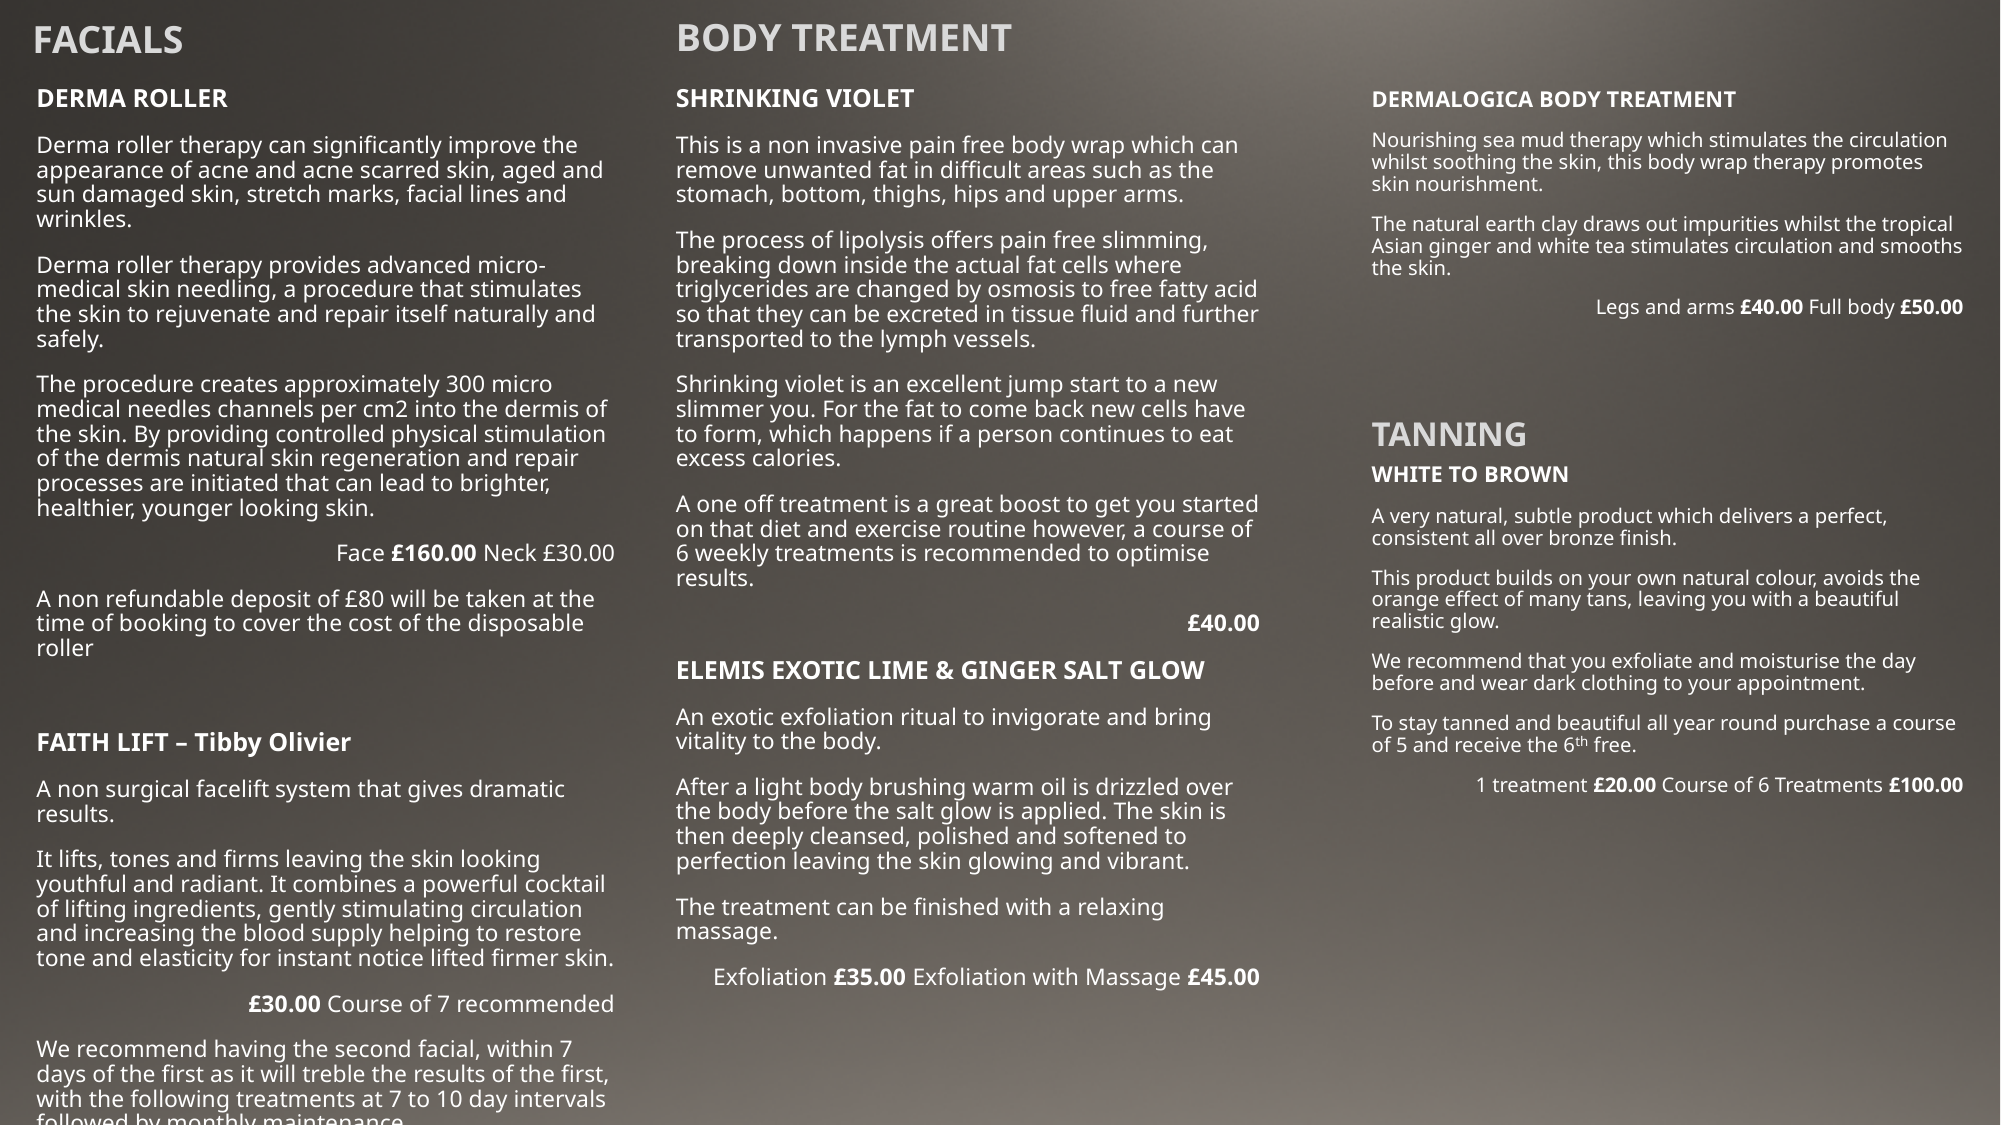

BODY TREATMENT
# FACIALS
DERMA ROLLER
Derma roller therapy can significantly improve the appearance of acne and acne scarred skin, aged and sun damaged skin, stretch marks, facial lines and wrinkles.
Derma roller therapy provides advanced micro-medical skin needling, a procedure that stimulates the skin to rejuvenate and repair itself naturally and safely.
The procedure creates approximately 300 micro medical needles channels per cm2 into the dermis of the skin. By providing controlled physical stimulation of the dermis natural skin regeneration and repair processes are initiated that can lead to brighter, healthier, younger looking skin.
Face £160.00 Neck £30.00
A non refundable deposit of £80 will be taken at the time of booking to cover the cost of the disposable roller
FAITH LIFT – Tibby Olivier
A non surgical facelift system that gives dramatic results.
It lifts, tones and firms leaving the skin looking youthful and radiant. It combines a powerful cocktail of lifting ingredients, gently stimulating circulation and increasing the blood supply helping to restore tone and elasticity for instant notice lifted firmer skin.
£30.00 Course of 7 recommended
We recommend having the second facial, within 7 days of the first as it will treble the results of the first, with the following treatments at 7 to 10 day intervals followed by monthly maintenance.
SHRINKING VIOLET
This is a non invasive pain free body wrap which can remove unwanted fat in difficult areas such as the stomach, bottom, thighs, hips and upper arms.
The process of lipolysis offers pain free slimming, breaking down inside the actual fat cells where triglycerides are changed by osmosis to free fatty acid so that they can be excreted in tissue fluid and further transported to the lymph vessels.
Shrinking violet is an excellent jump start to a new slimmer you. For the fat to come back new cells have to form, which happens if a person continues to eat excess calories.
A one off treatment is a great boost to get you started on that diet and exercise routine however, a course of 6 weekly treatments is recommended to optimise results.
£40.00
ELEMIS EXOTIC LIME & GINGER SALT GLOW
An exotic exfoliation ritual to invigorate and bring vitality to the body.
After a light body brushing warm oil is drizzled over the body before the salt glow is applied. The skin is then deeply cleansed, polished and softened to perfection leaving the skin glowing and vibrant.
The treatment can be finished with a relaxing massage.
Exfoliation £35.00 Exfoliation with Massage £45.00
DERMALOGICA BODY TREATMENT
Nourishing sea mud therapy which stimulates the circulation whilst soothing the skin, this body wrap therapy promotes skin nourishment.
The natural earth clay draws out impurities whilst the tropical Asian ginger and white tea stimulates circulation and smooths the skin.
Legs and arms £40.00 Full body £50.00
WHITE TO BROWN
A very natural, subtle product which delivers a perfect, consistent all over bronze finish.
This product builds on your own natural colour, avoids the orange effect of many tans, leaving you with a beautiful realistic glow.
We recommend that you exfoliate and moisturise the day before and wear dark clothing to your appointment.
To stay tanned and beautiful all year round purchase a course of 5 and receive the 6th free.
1 treatment £20.00 Course of 6 Treatments £100.00
TANNING